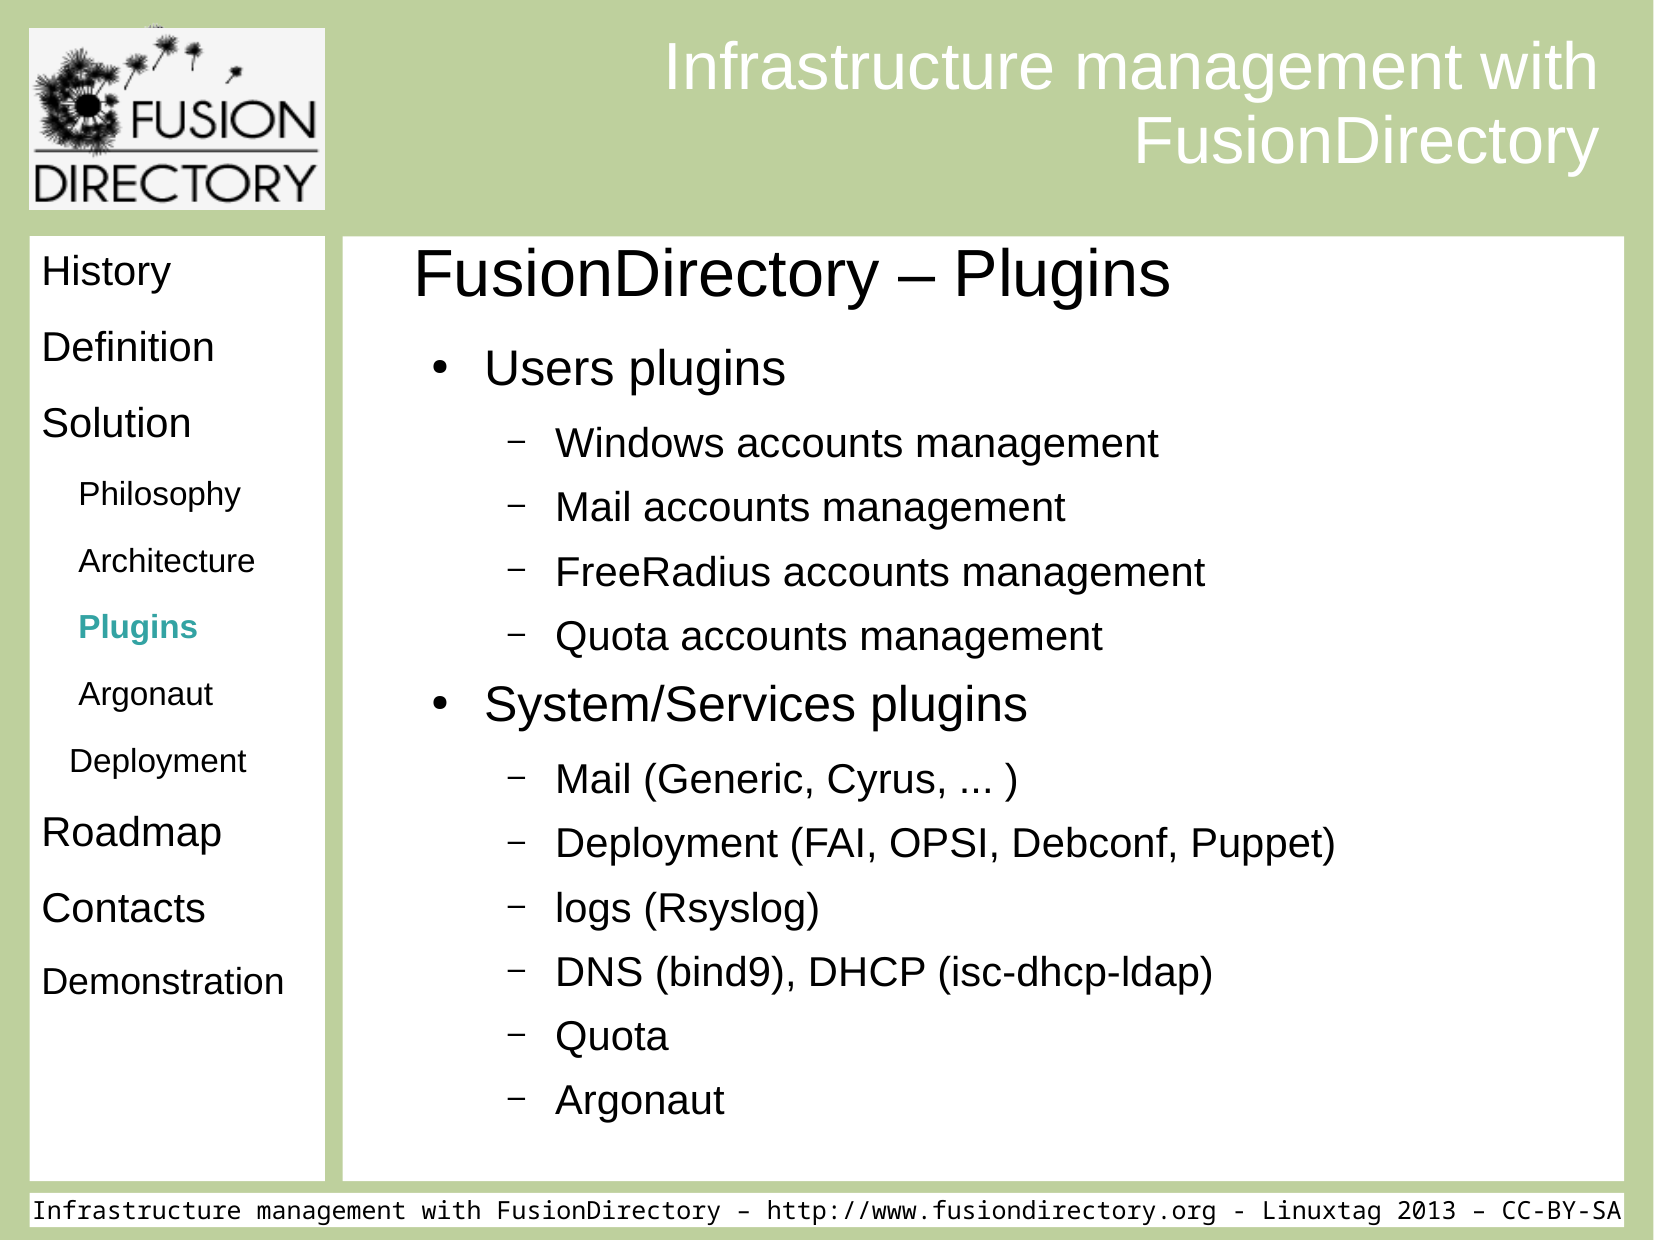

# Infrastructure management with FusionDirectory
History
Definition
Solution
 Philosophy
 Architecture
 Plugins
 Argonaut
 Deployment
Roadmap
Contacts
Demonstration
FusionDirectory – Plugins
Users plugins
Windows accounts management
Mail accounts management
FreeRadius accounts management
Quota accounts management
System/Services plugins
Mail (Generic, Cyrus, ... )
Deployment (FAI, OPSI, Debconf, Puppet)
logs (Rsyslog)
DNS (bind9), DHCP (isc-dhcp-ldap)
Quota
Argonaut